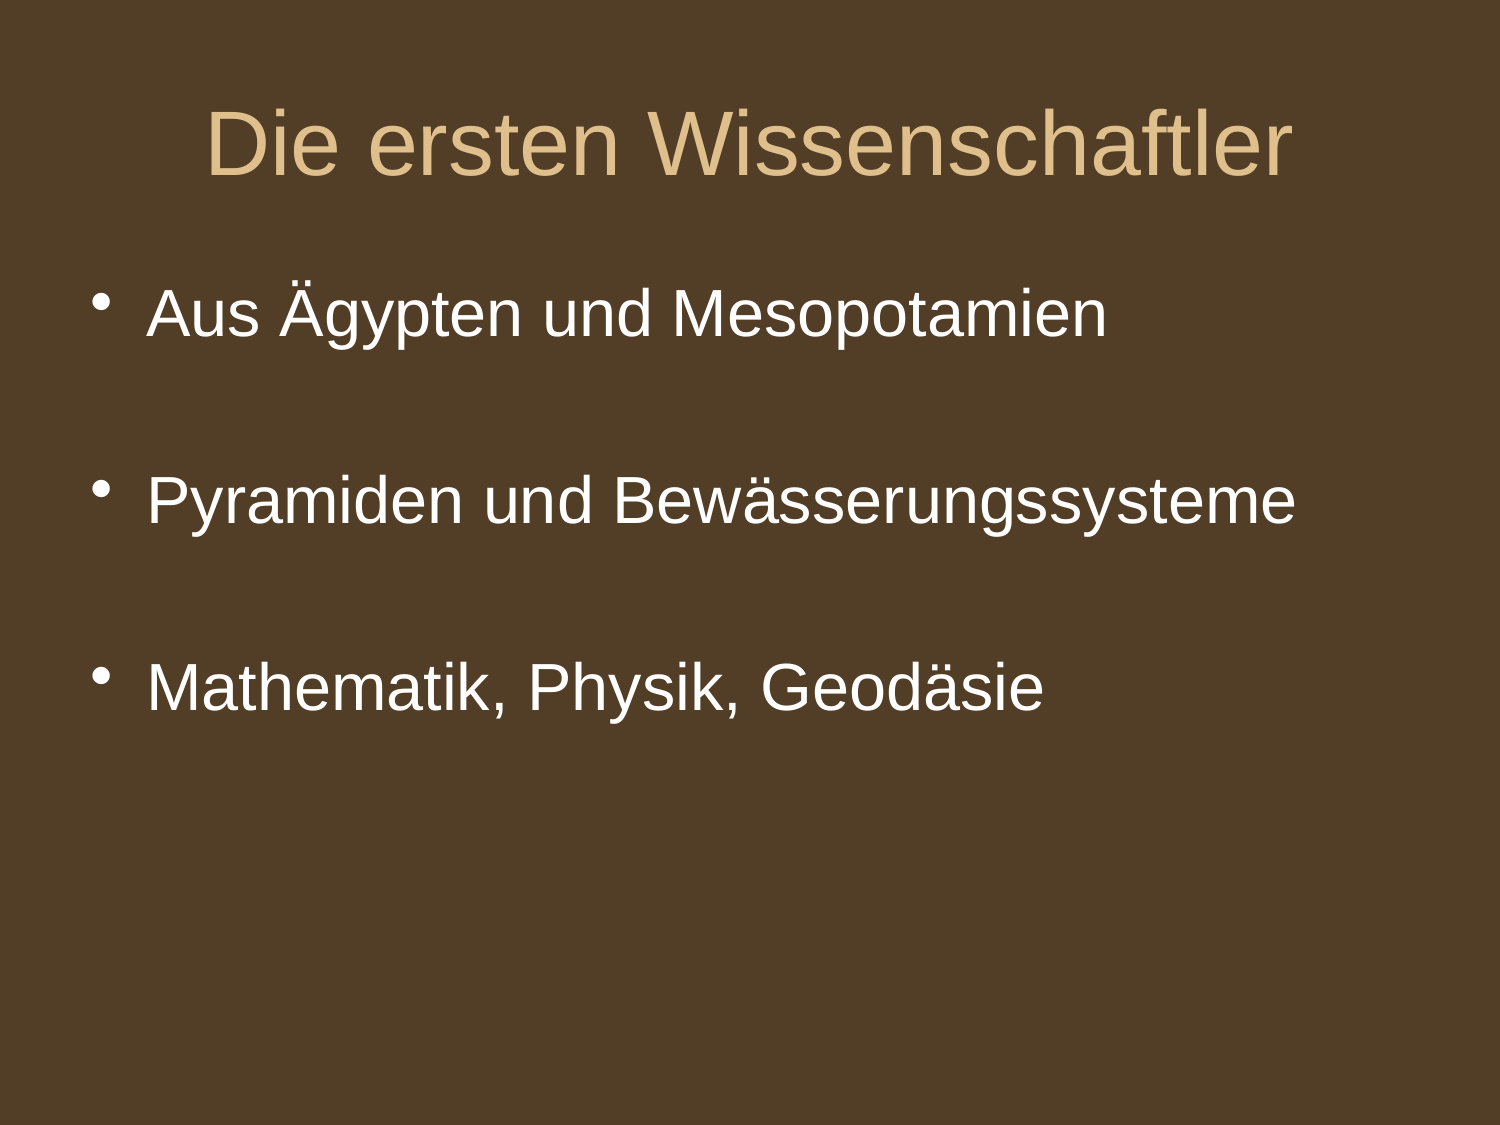

# Die ersten Wissenschaftler
Aus Ägypten und Mesopotamien
Pyramiden und Bewässerungssysteme
Mathematik, Physik, Geodäsie